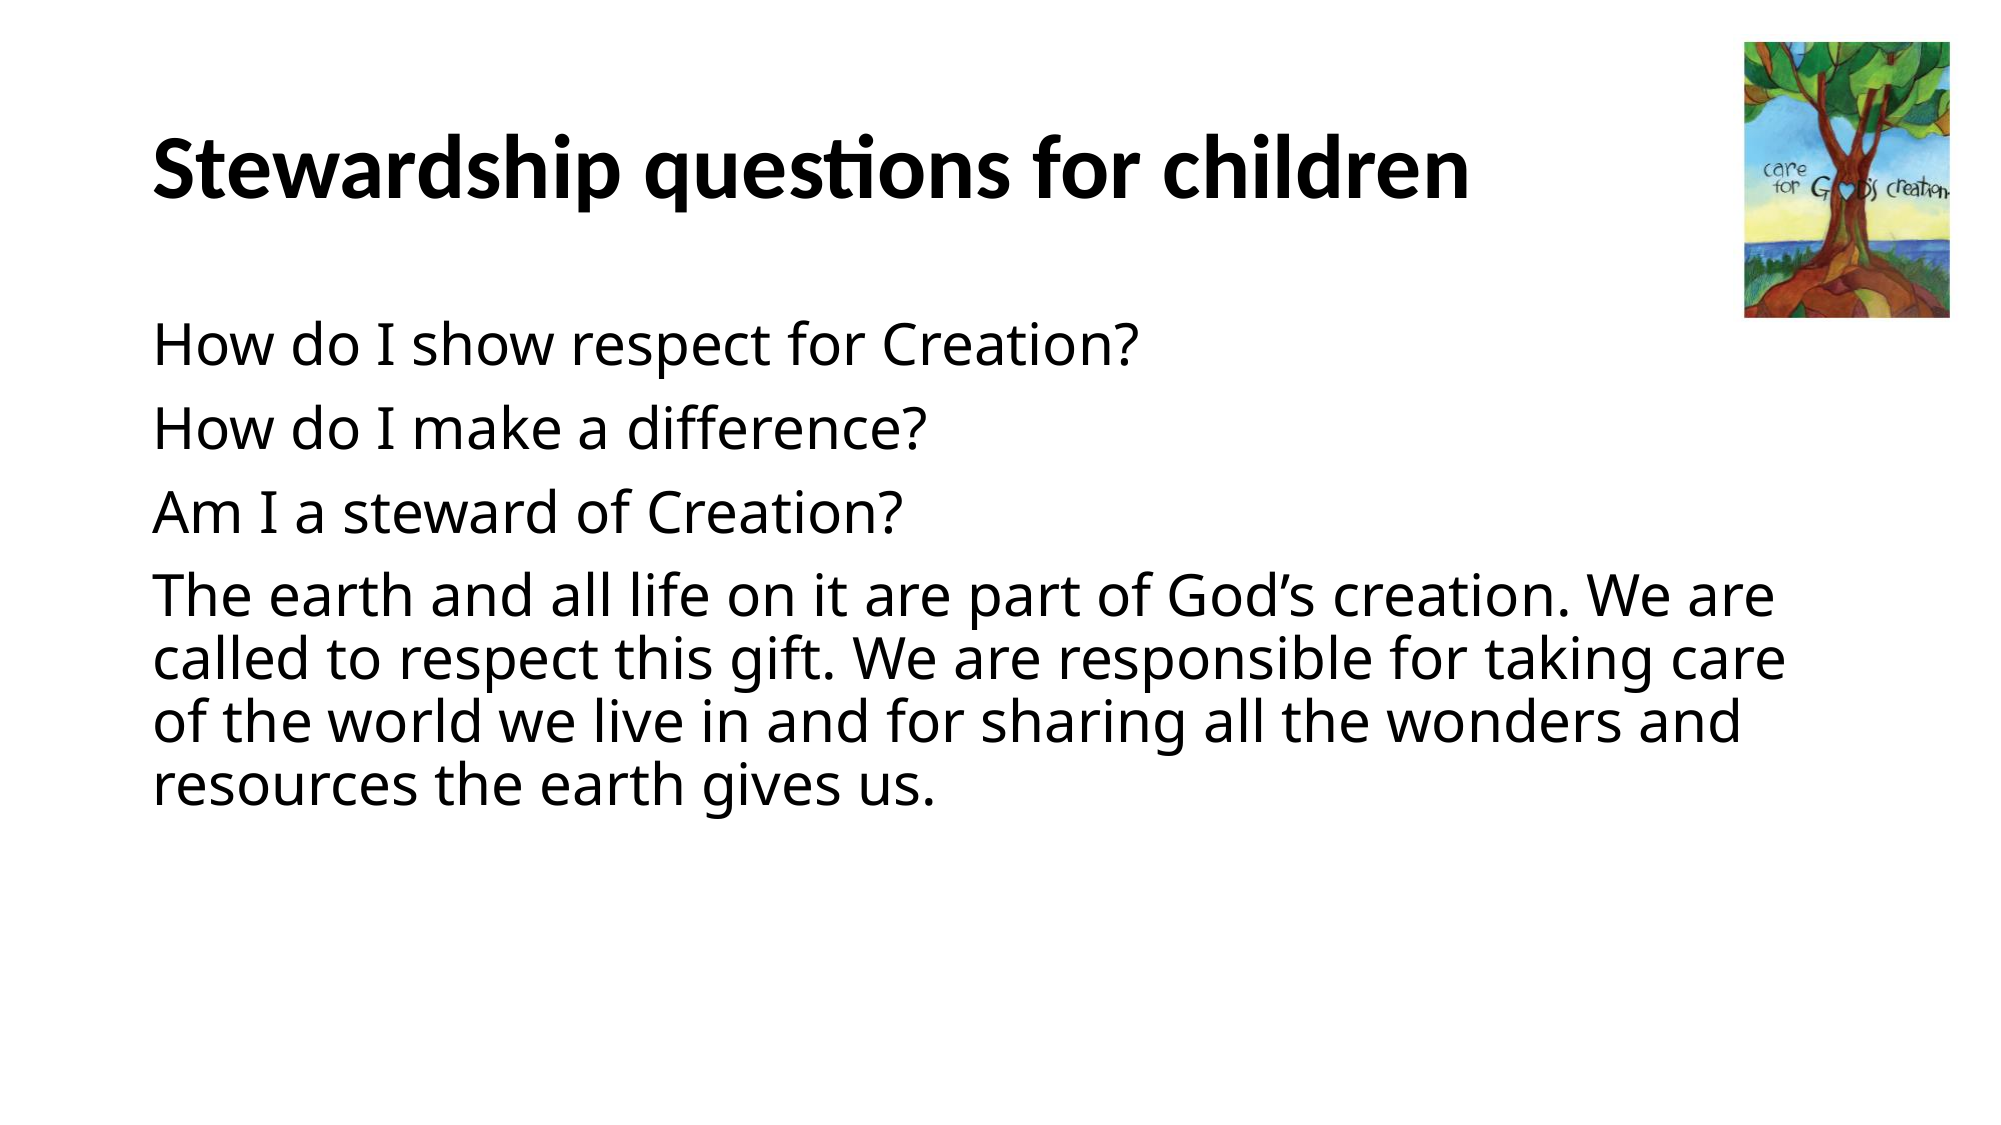

# Stewardship questions for children
How do I show respect for Creation?
How do I make a difference?
Am I a steward of Creation?
The earth and all life on it are part of God’s creation. We are called to respect this gift. We are responsible for taking care of the world we live in and for sharing all the wonders and resources the earth gives us.